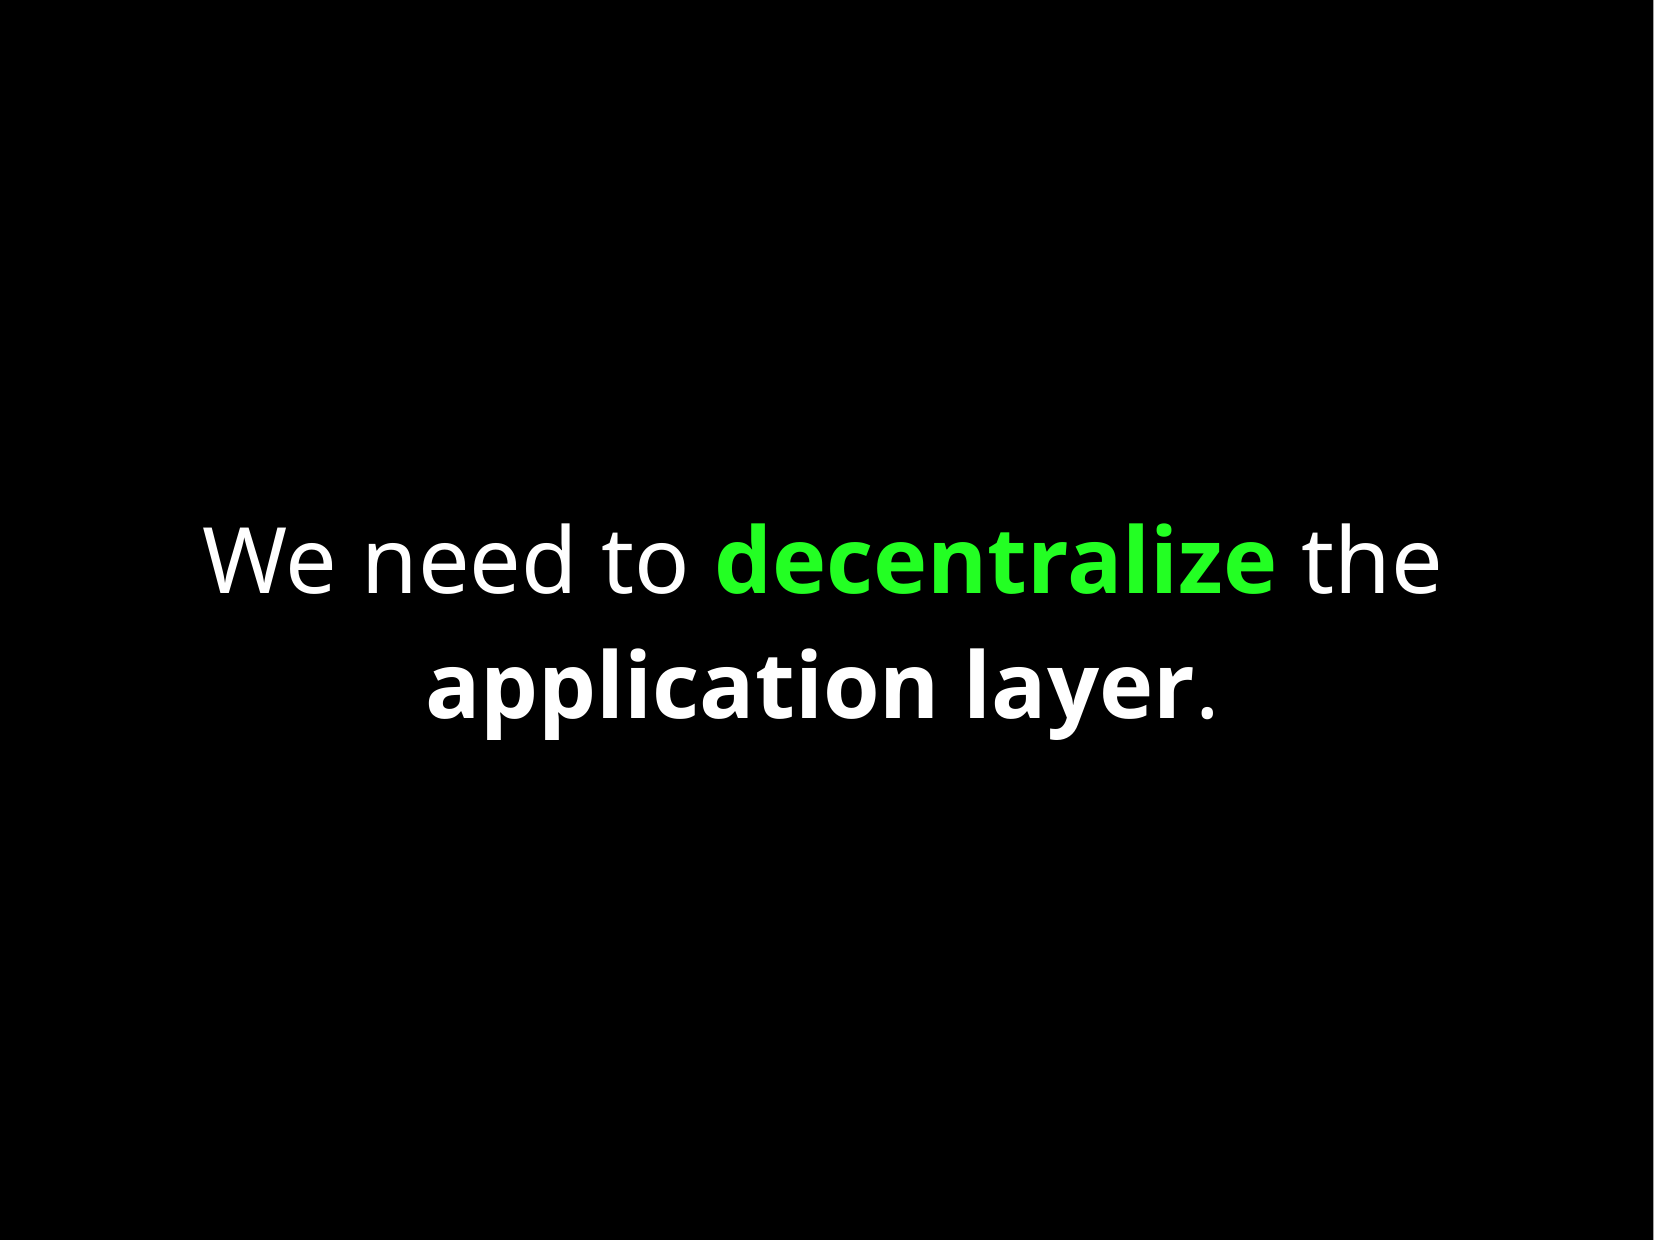

# We need to decentralize the application layer.